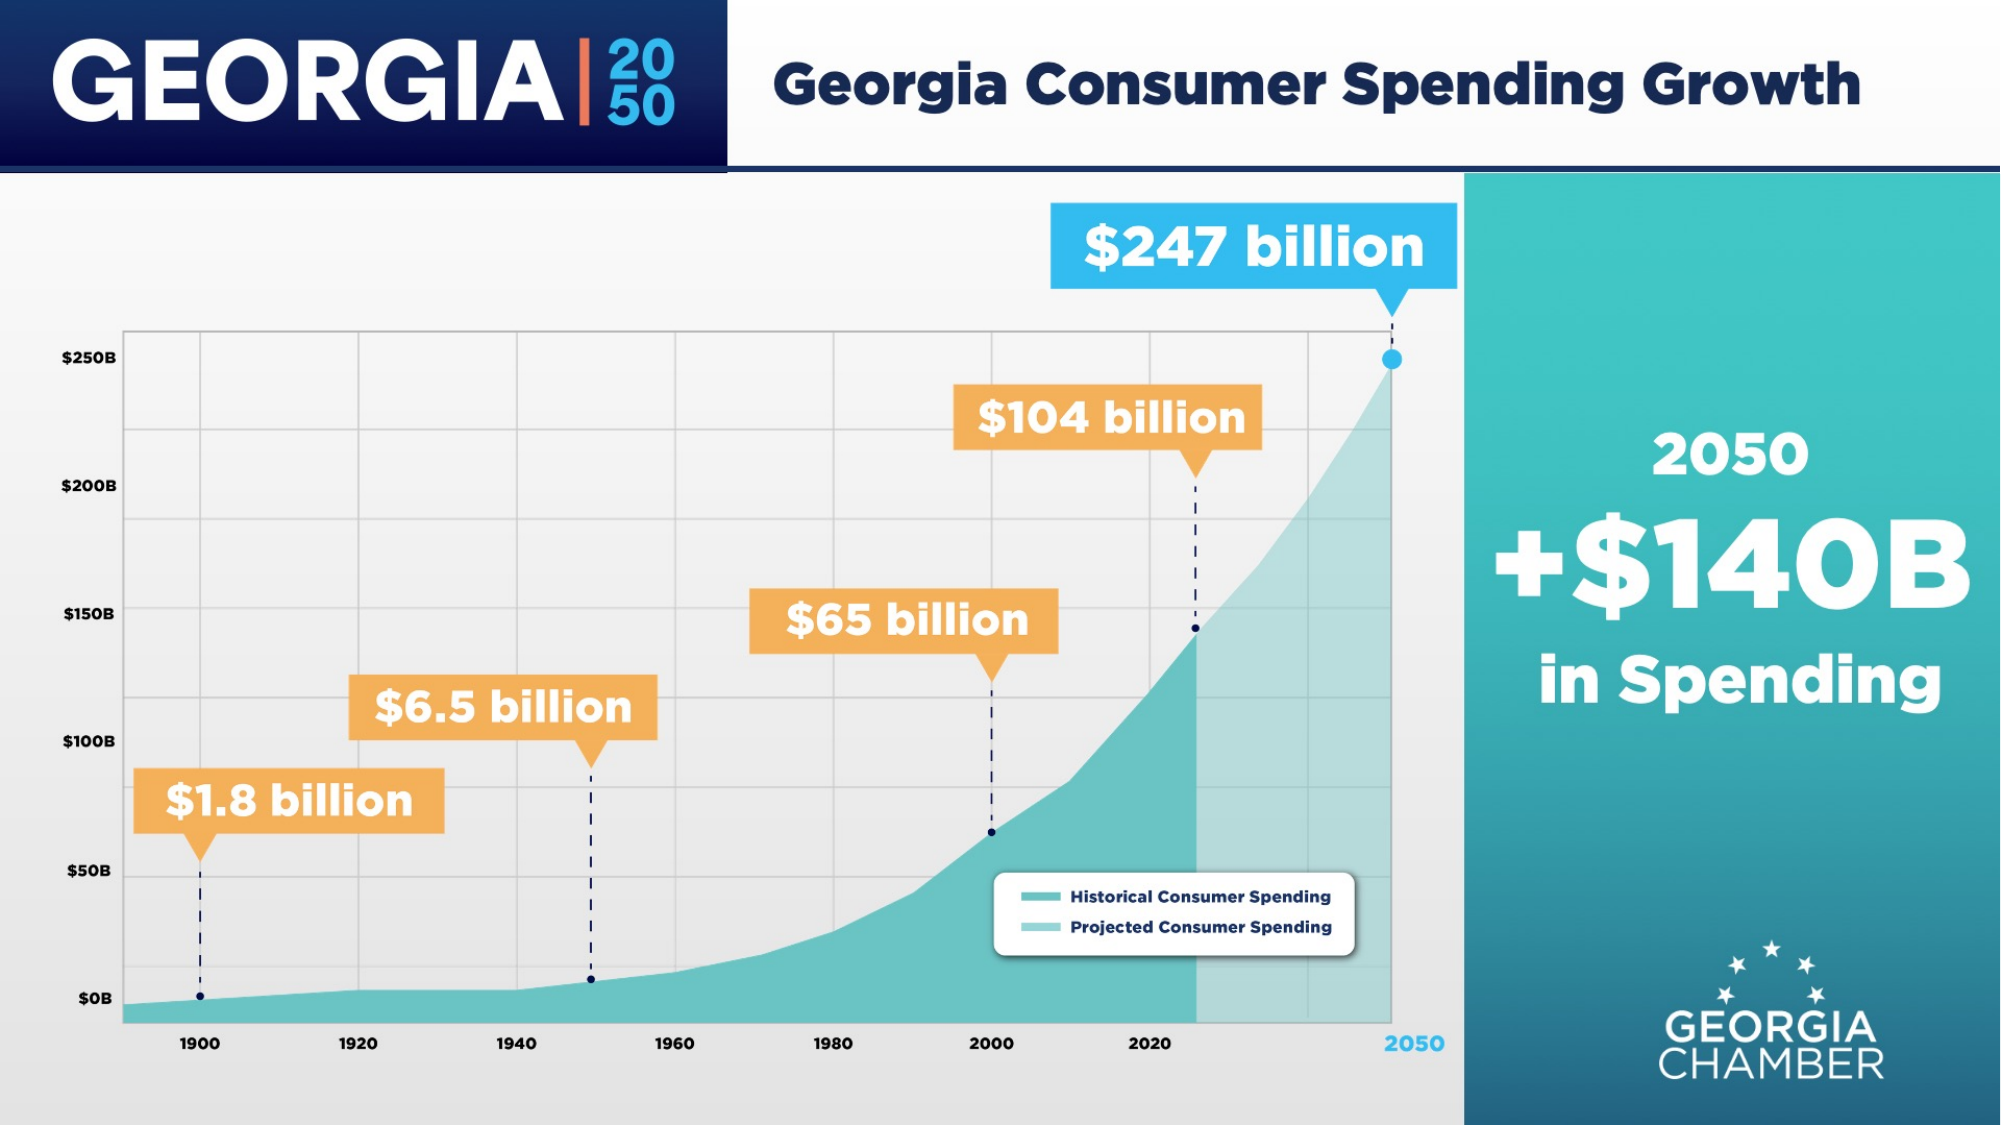

Georgia Consumer Spending Growth
2050
+$140B
 in Spending